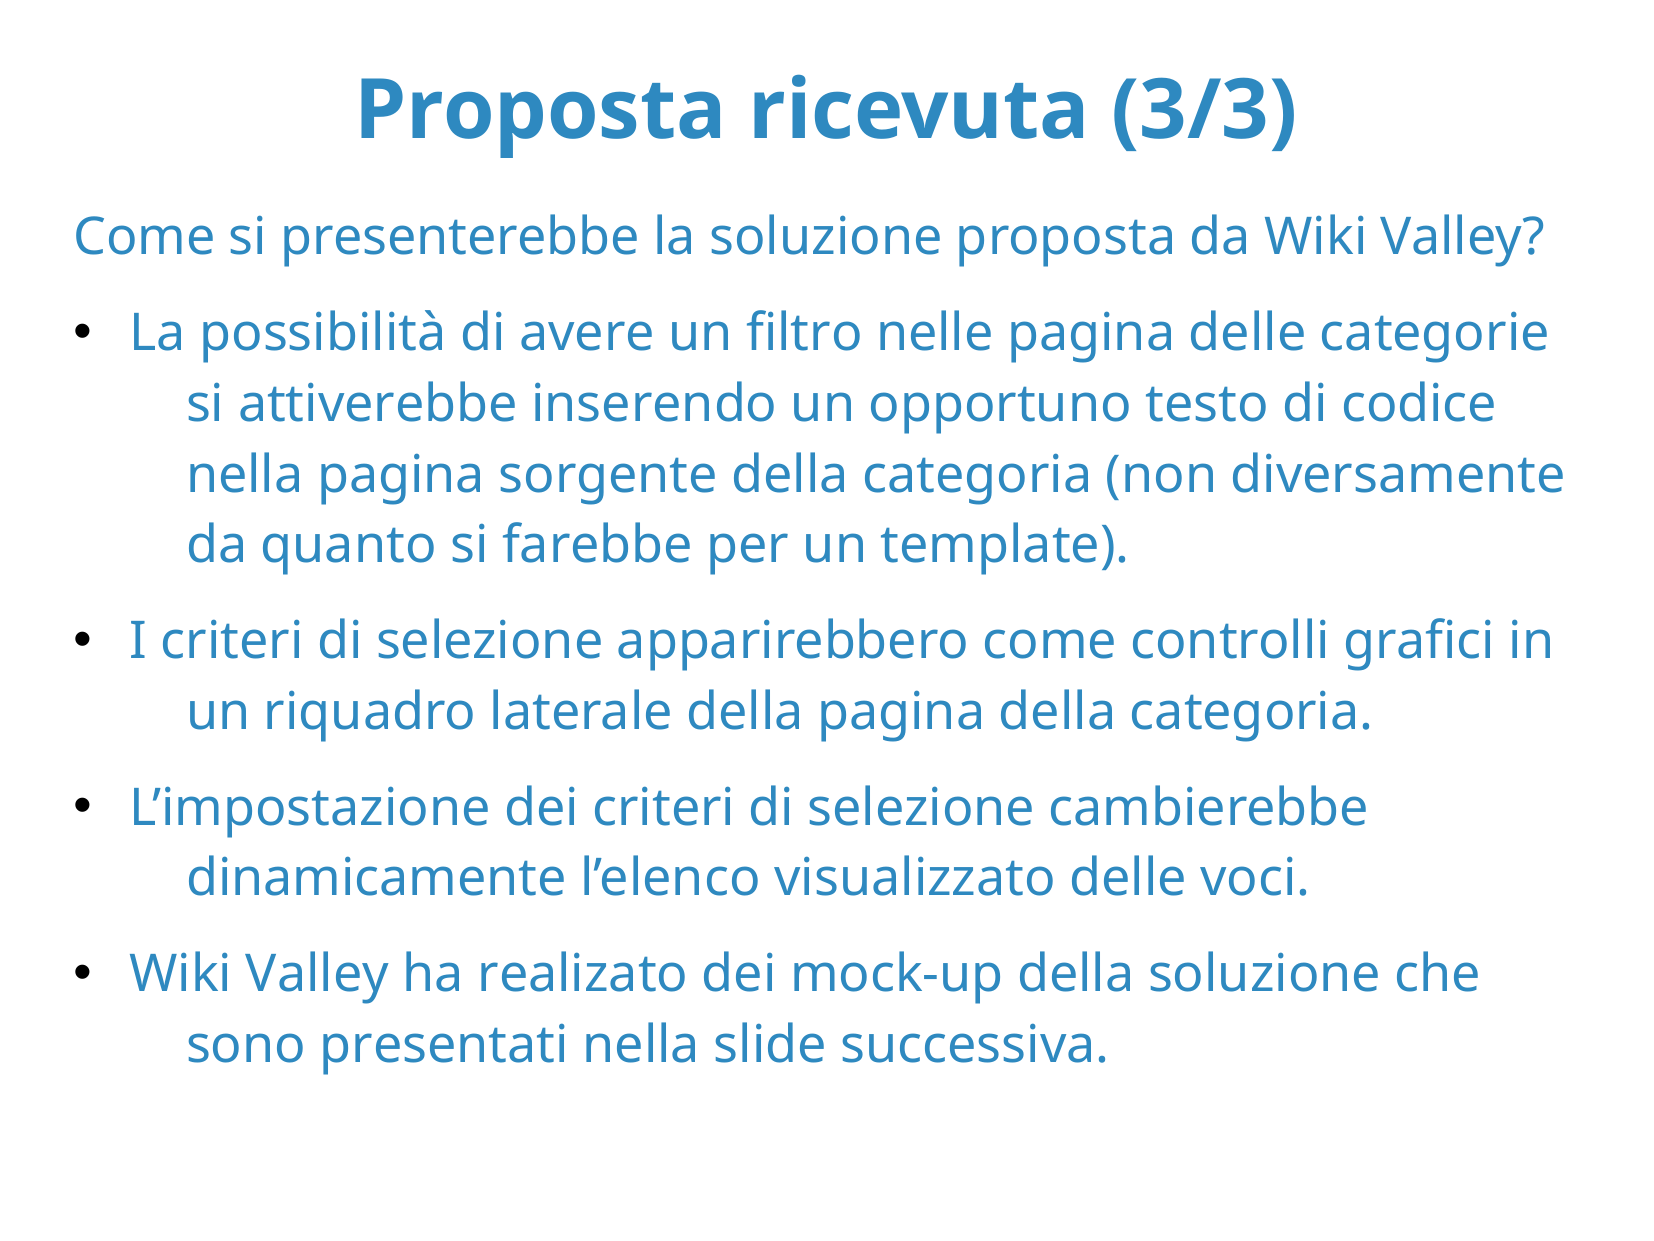

Proposta ricevuta (3/3)
Come si presenterebbe la soluzione proposta da Wiki Valley?
La possibilità di avere un filtro nelle pagina delle categorie si attiverebbe inserendo un opportuno testo di codice nella pagina sorgente della categoria (non diversamente da quanto si farebbe per un template).
I criteri di selezione apparirebbero come controlli grafici in un riquadro laterale della pagina della categoria.
L’impostazione dei criteri di selezione cambierebbe dinamicamente l’elenco visualizzato delle voci.
Wiki Valley ha realizato dei mock-up della soluzione che sono presentati nella slide successiva.